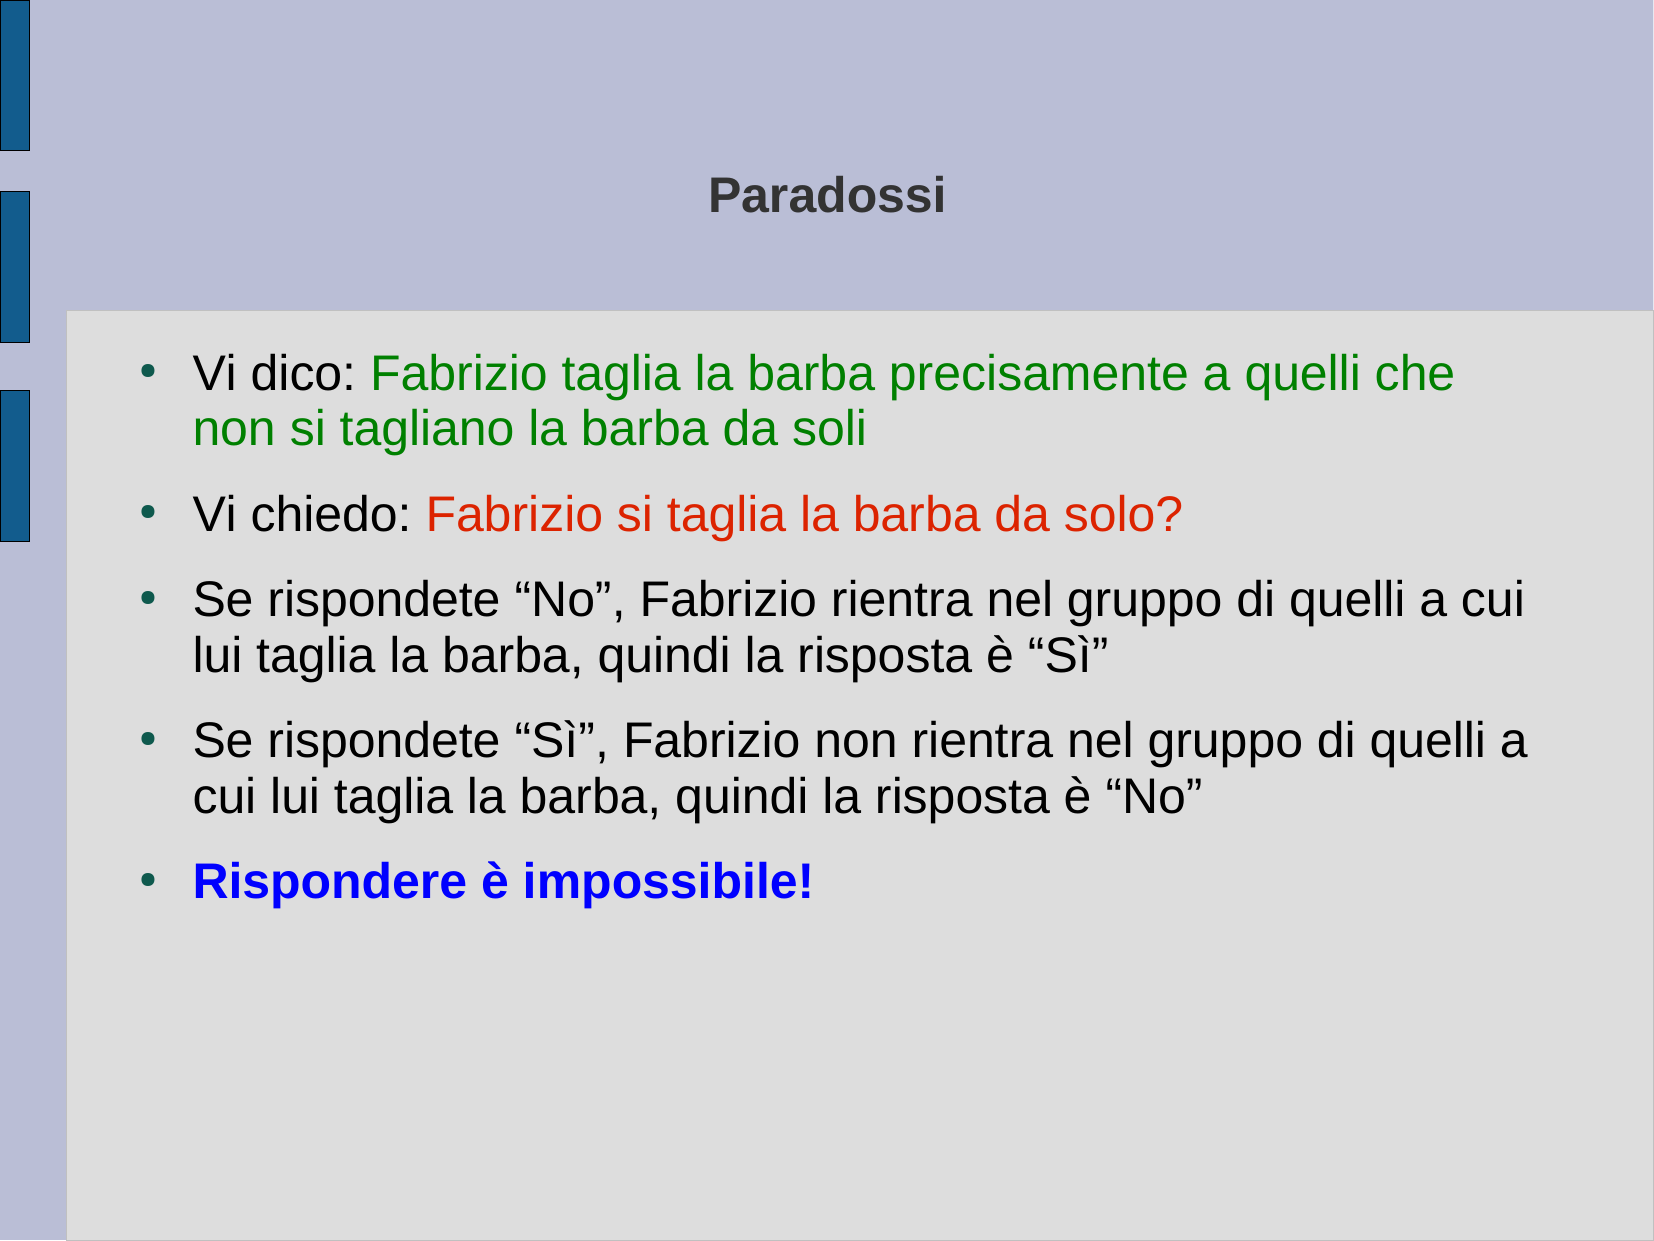

# Paradossi
Vi dico: Fabrizio taglia la barba precisamente a quelli che non si tagliano la barba da soli
Vi chiedo: Fabrizio si taglia la barba da solo?
Se rispondete “No”, Fabrizio rientra nel gruppo di quelli a cui lui taglia la barba, quindi la risposta è “Sì”
Se rispondete “Sì”, Fabrizio non rientra nel gruppo di quelli a cui lui taglia la barba, quindi la risposta è “No”
Rispondere è impossibile!